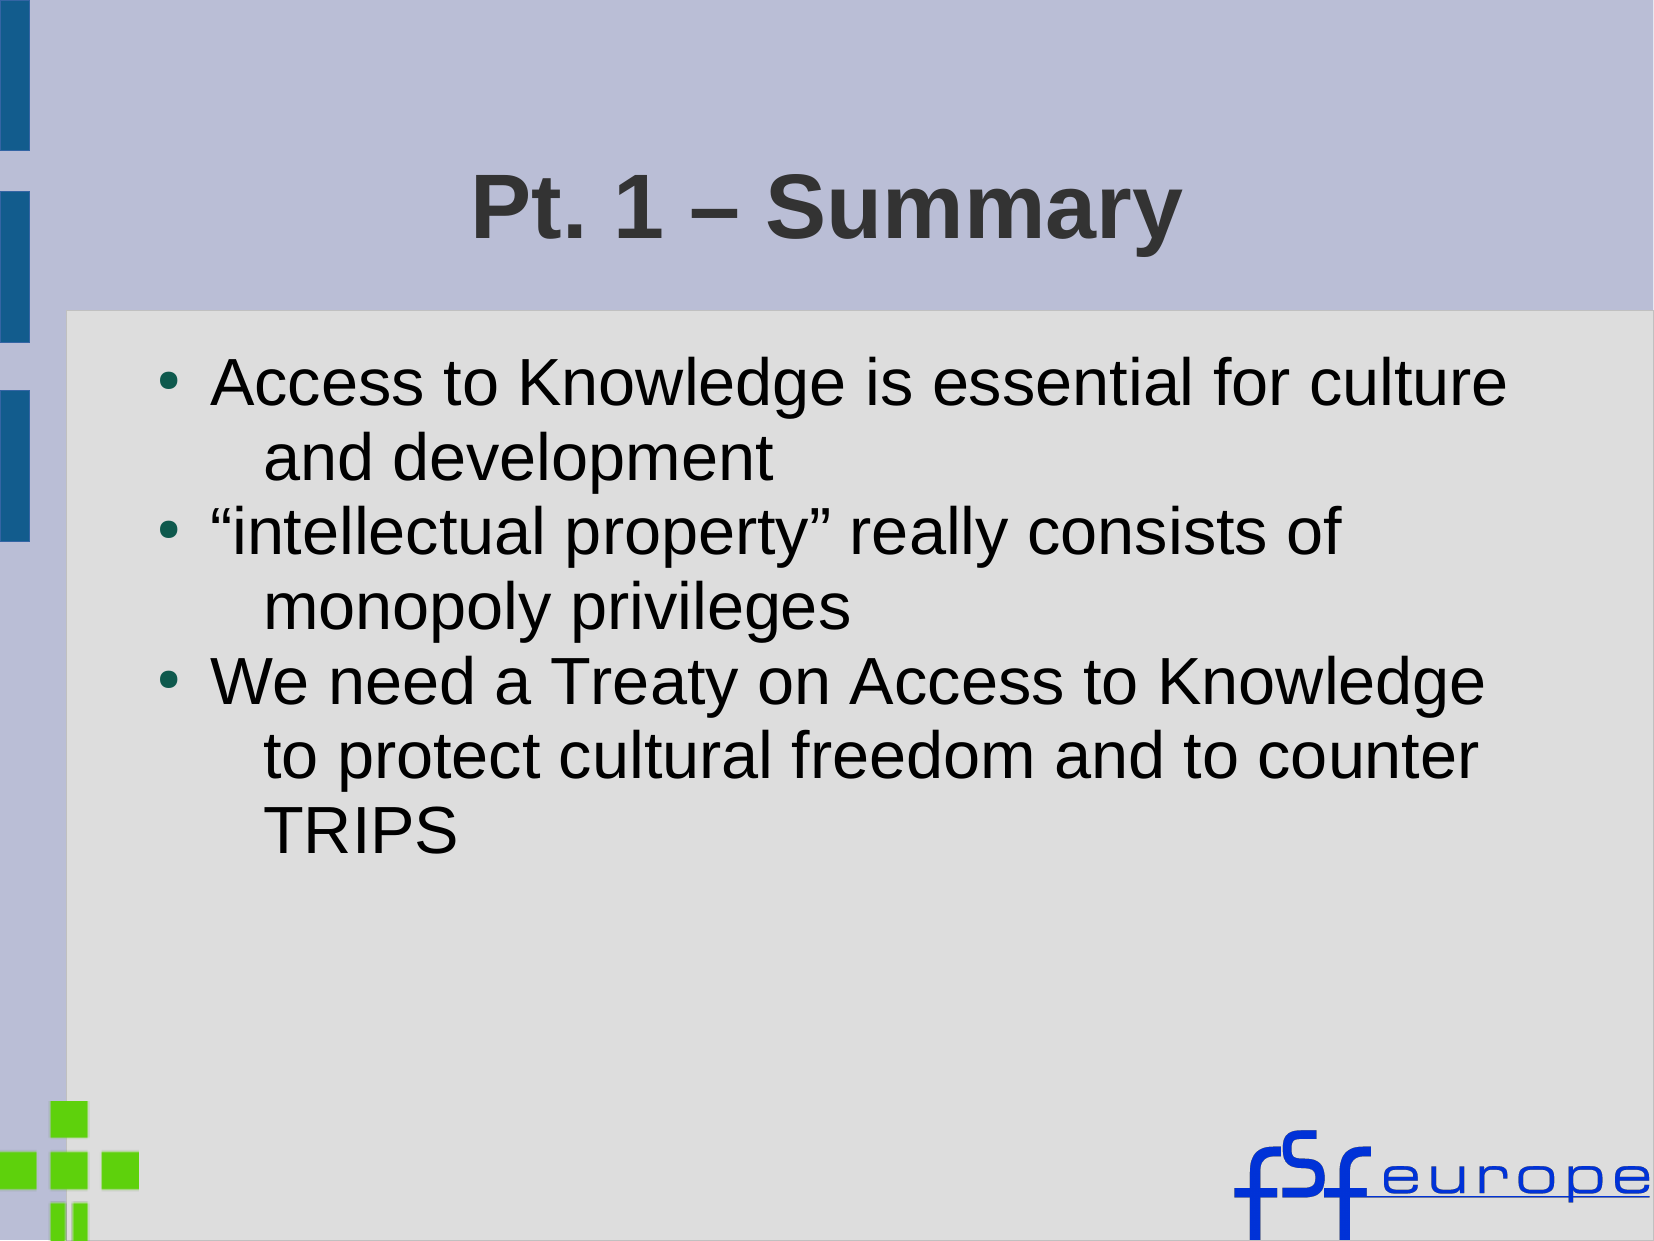

# Pt. 1 – Summary
Access to Knowledge is essential for culture and development
“intellectual property” really consists of monopoly privileges
We need a Treaty on Access to Knowledge to protect cultural freedom and to counter TRIPS